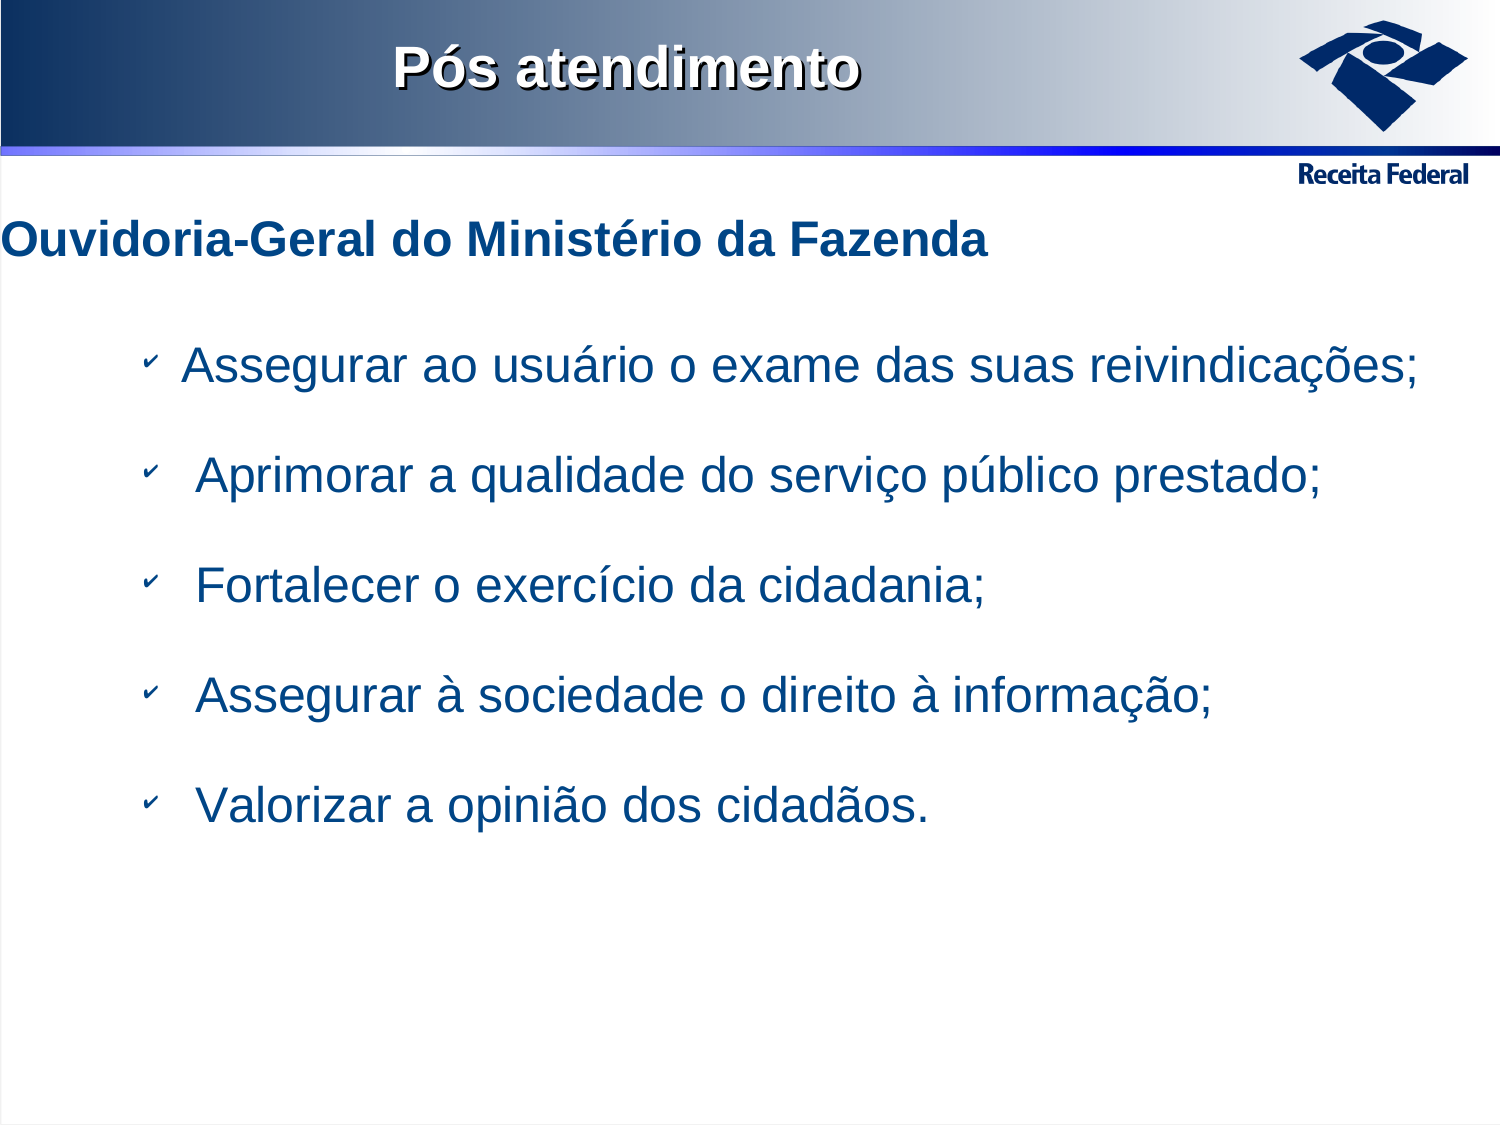

Pós atendimento
Ouvidoria-Geral do Ministério da Fazenda
#
Assegurar ao usuário o exame das suas reivindicações;
 Aprimorar a qualidade do serviço público prestado;
 Fortalecer o exercício da cidadania;
 Assegurar à sociedade o direito à informação;
 Valorizar a opinião dos cidadãos.